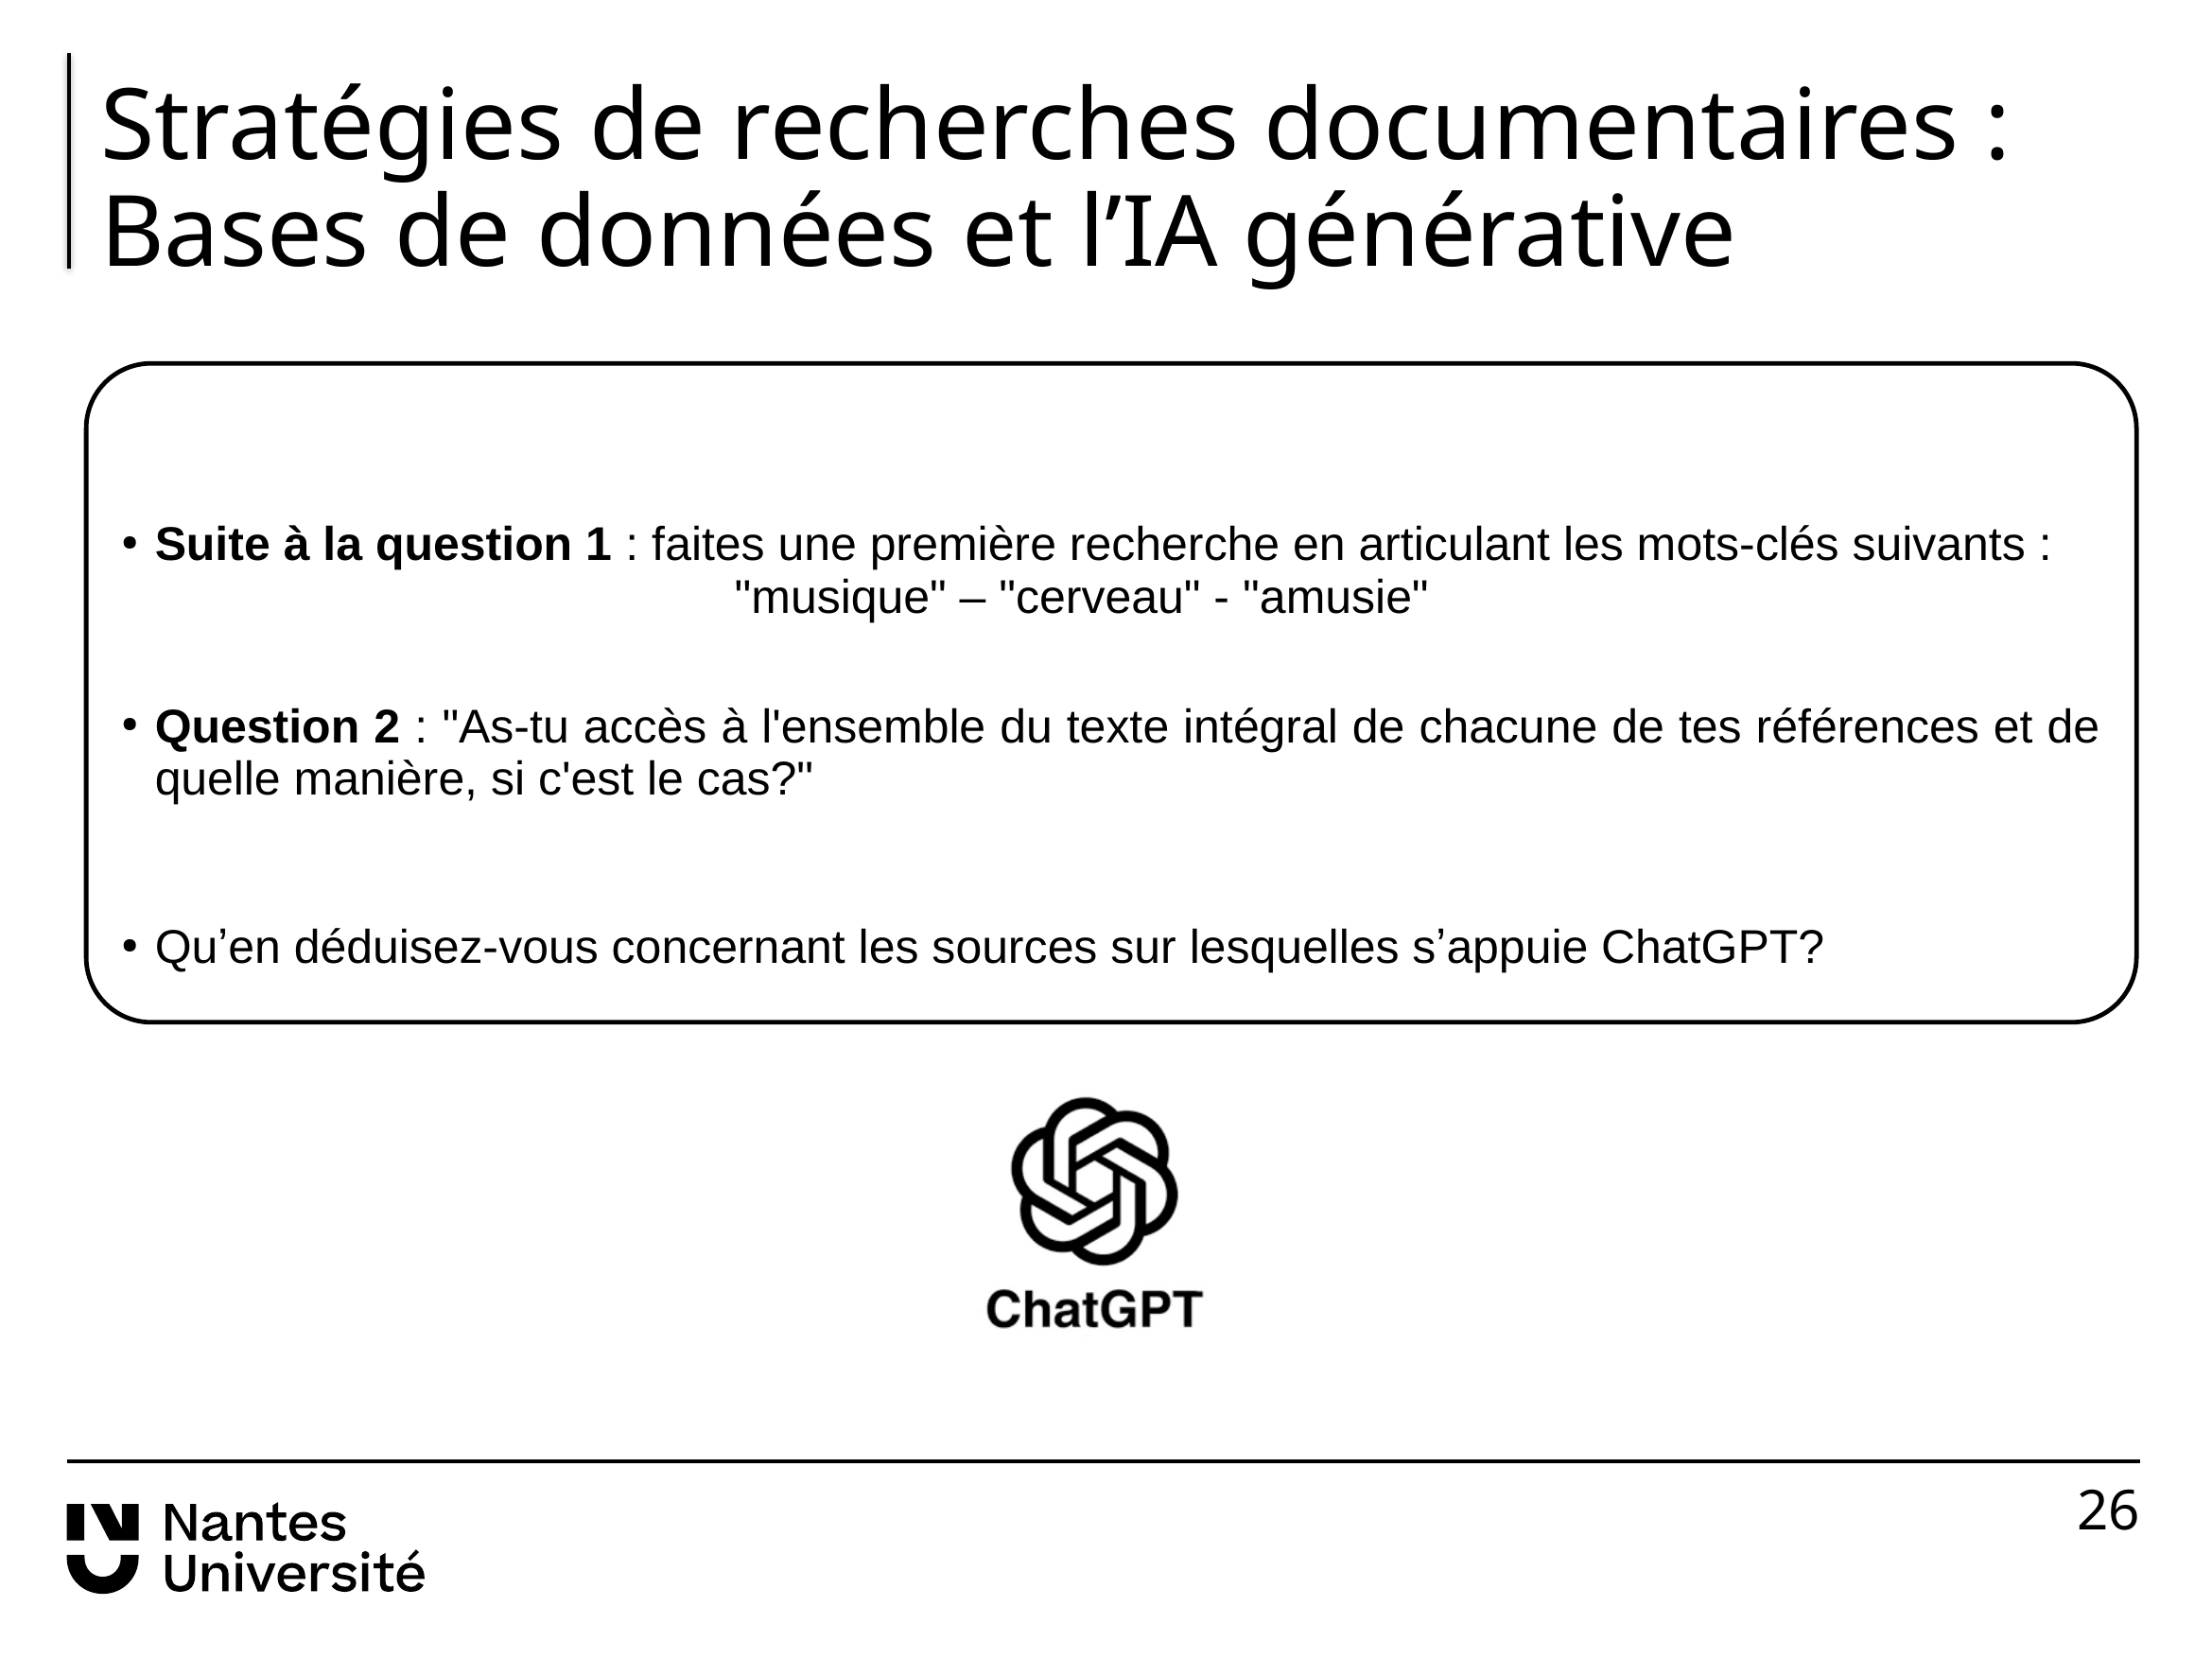

# Stratégies de recherches documentaires : Bases de données et l’IA générative
Suite à la question 1 : faites une première recherche en articulant les mots-clés suivants :
 "musique" – "cerveau" - "amusie"
Question 2 : "As-tu accès à l'ensemble du texte intégral de chacune de tes références et de quelle manière, si c'est le cas?"
Quʼen déduisez-vous concernant les sources sur lesquelles sʼappuie ChatGPT?